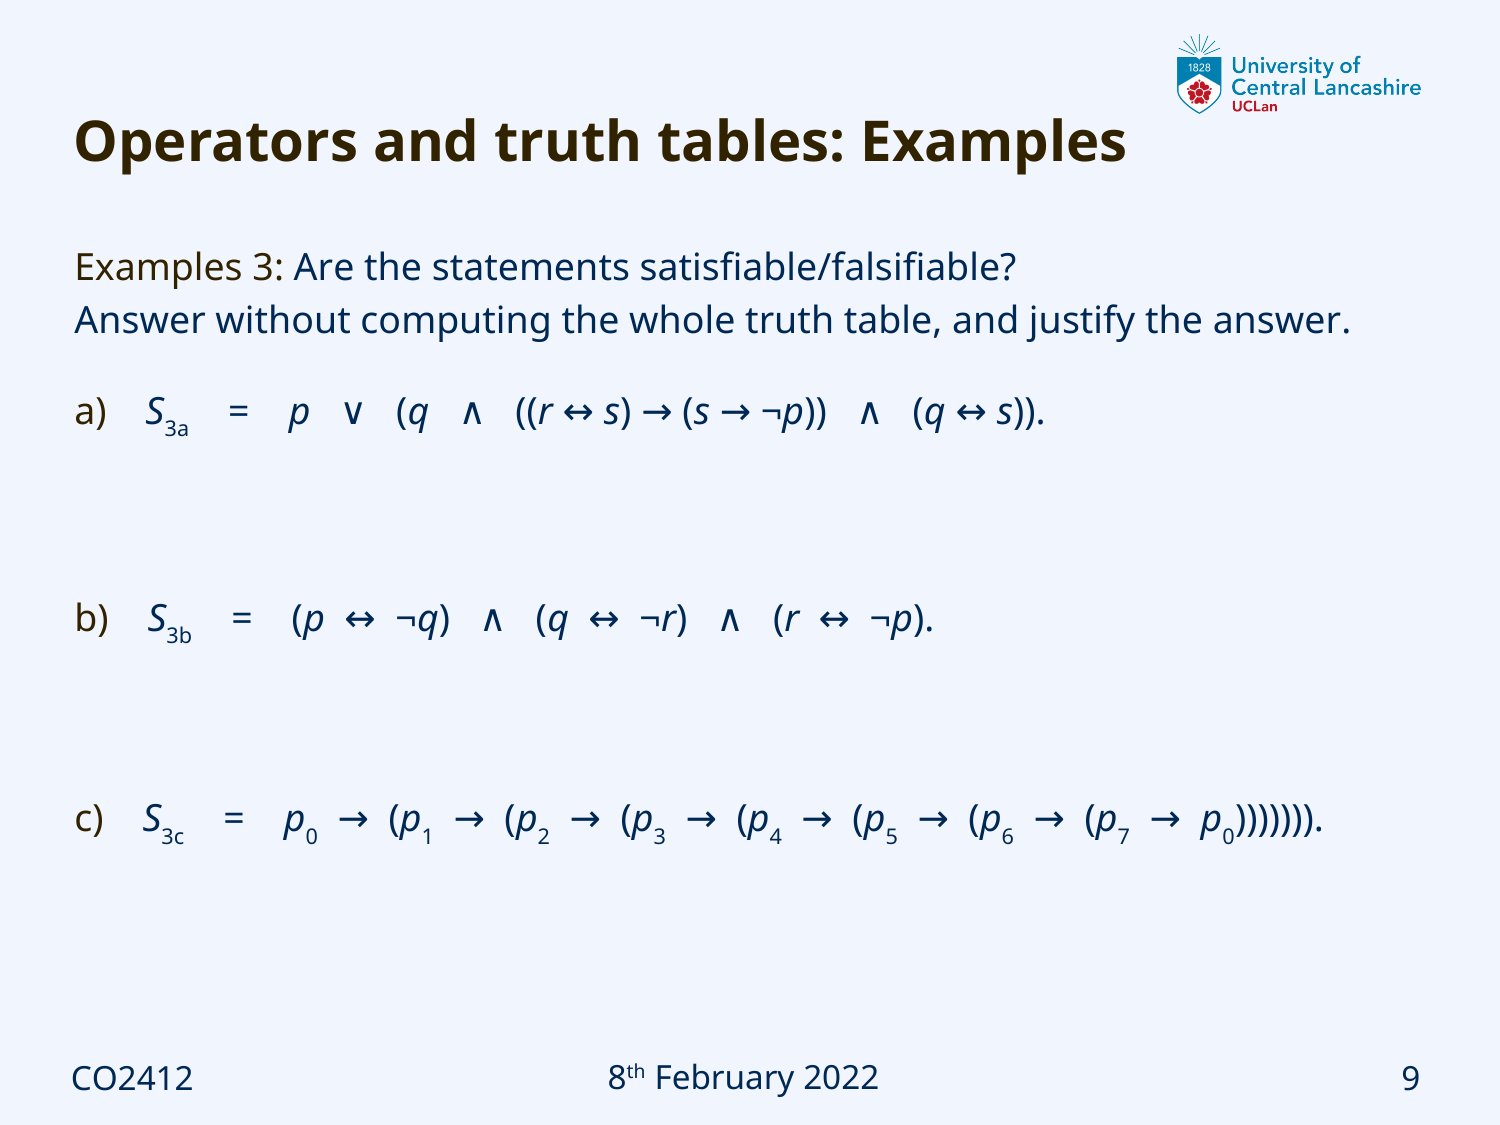

# Operators and truth tables: Examples
Examples 3: Are the statements satisfiable/falsifiable?
Answer without computing the whole truth table, and justify the answer.
a) S3a = p ∨ (q ∧ ((r ↔ s) → (s → ¬p)) ∧ (q ↔ s)).
b) S3b = (p ↔ ¬q) ∧ (q ↔ ¬r) ∧ (r ↔ ¬p).
c) S3c = p0 → (p1 → (p2 → (p3 → (p4 → (p5 → (p6 → (p7 → p0))))))).